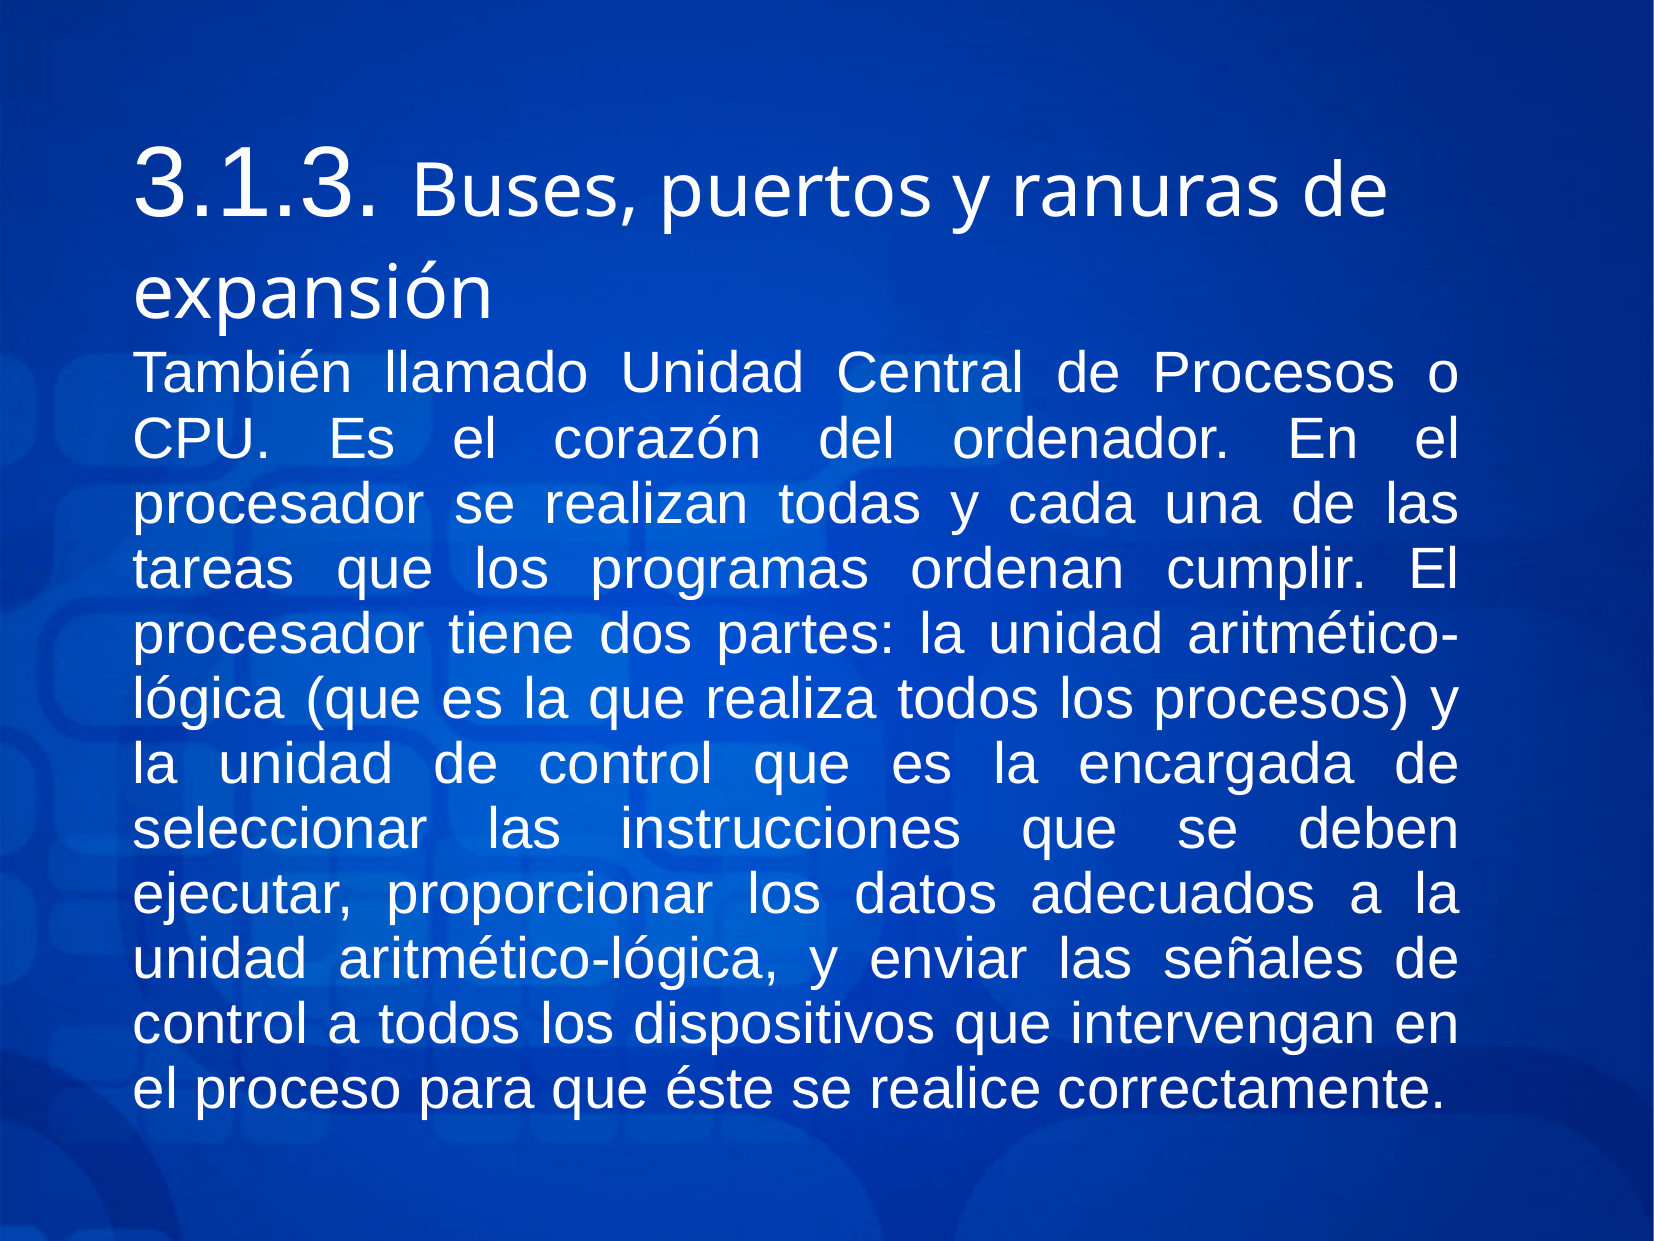

3.1.3. Buses, puertos y ranuras de expansión
También llamado Unidad Central de Procesos o CPU. Es el corazón del ordenador. En el procesador se realizan todas y cada una de las tareas que los programas ordenan cumplir. El procesador tiene dos partes: la unidad aritmético-lógica (que es la que realiza todos los procesos) y la unidad de control que es la encargada de seleccionar las instrucciones que se deben ejecutar, proporcionar los datos adecuados a la unidad aritmético-lógica, y enviar las señales de control a todos los dispositivos que intervengan en el proceso para que éste se realice correctamente.